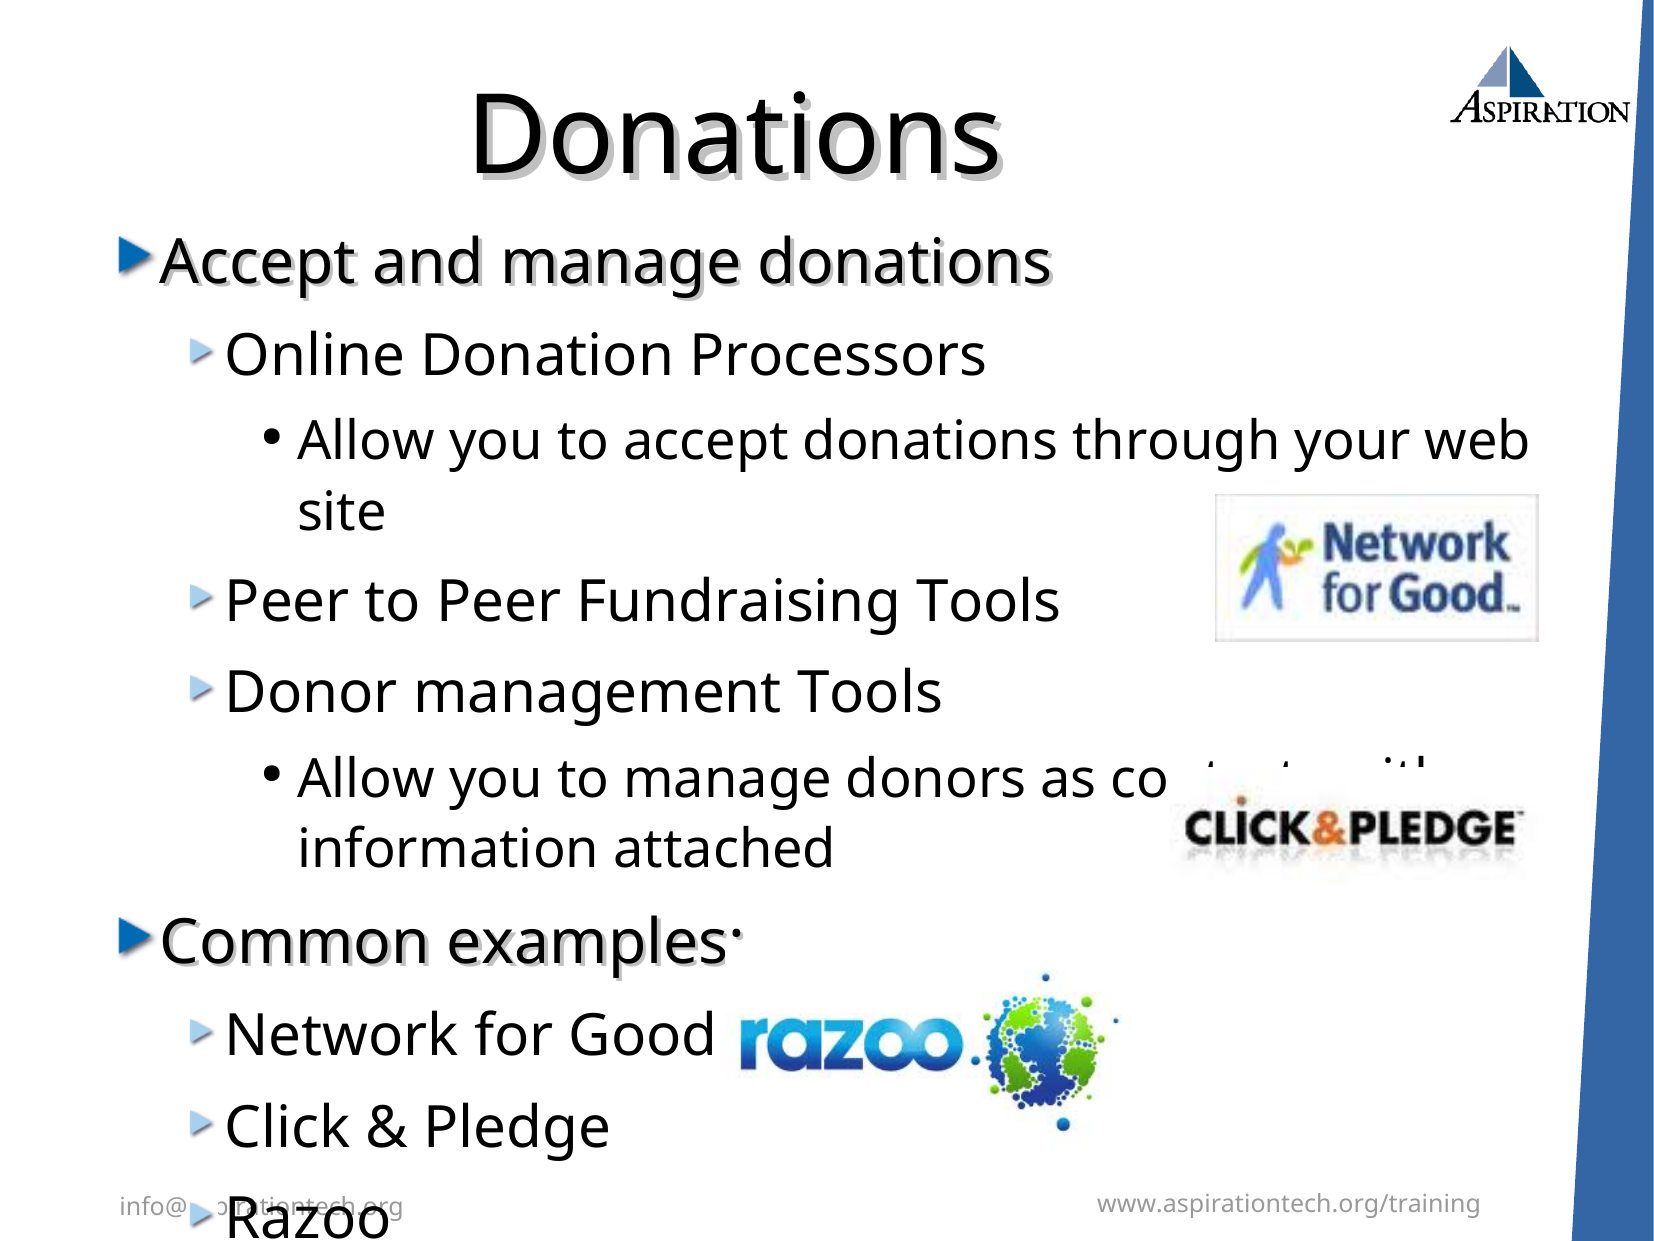

# Donations
Accept and manage donations
Online Donation Processors
Allow you to accept donations through your web site
Peer to Peer Fundraising Tools
Donor management Tools
Allow you to manage donors as contacts with information attached
Common examples:
Network for Good
Click & Pledge
Razoo